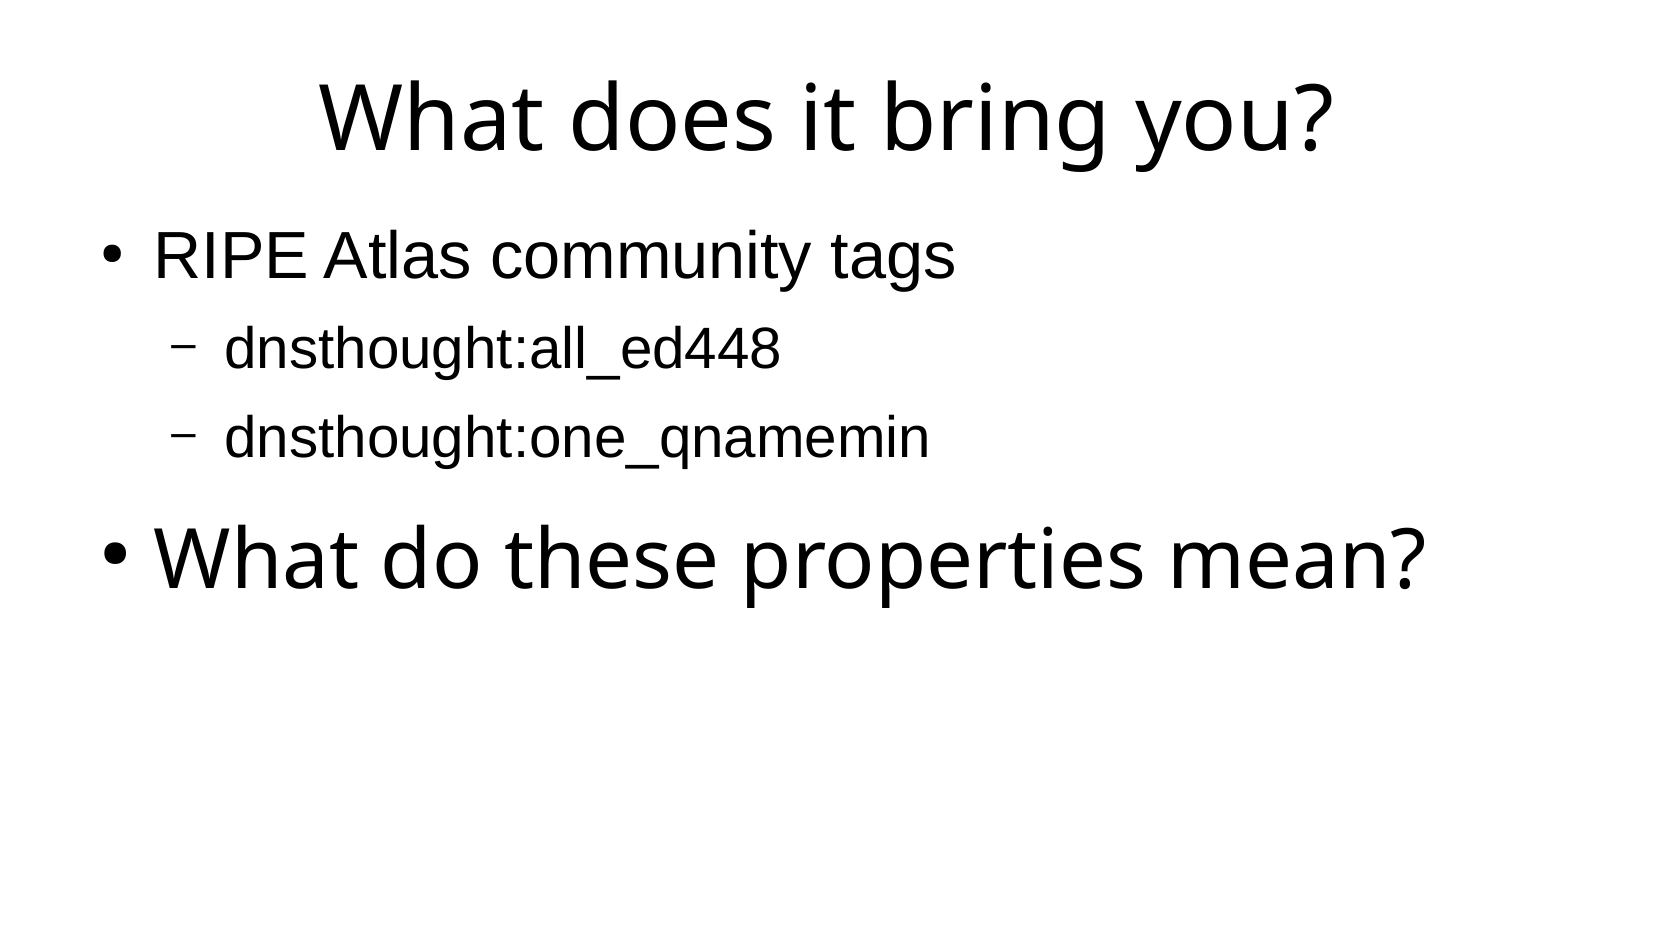

# What does it bring you?
RIPE Atlas community tags
dnsthought:all_ed448
dnsthought:one_qnamemin
What do these properties mean?